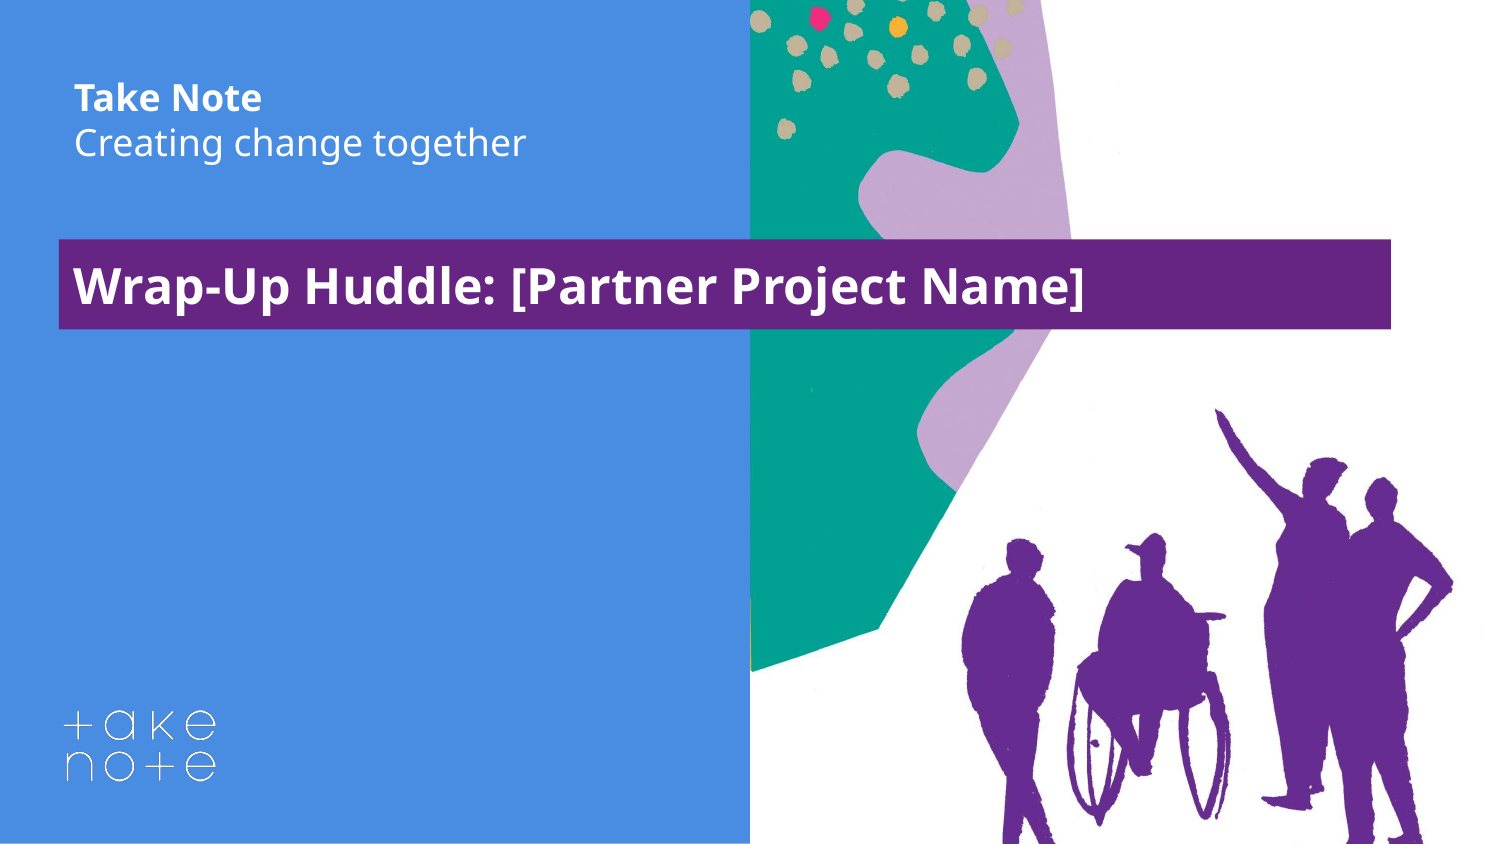

Take Note
Creating change together
Wrap-Up Huddle: [Partner Project Name]